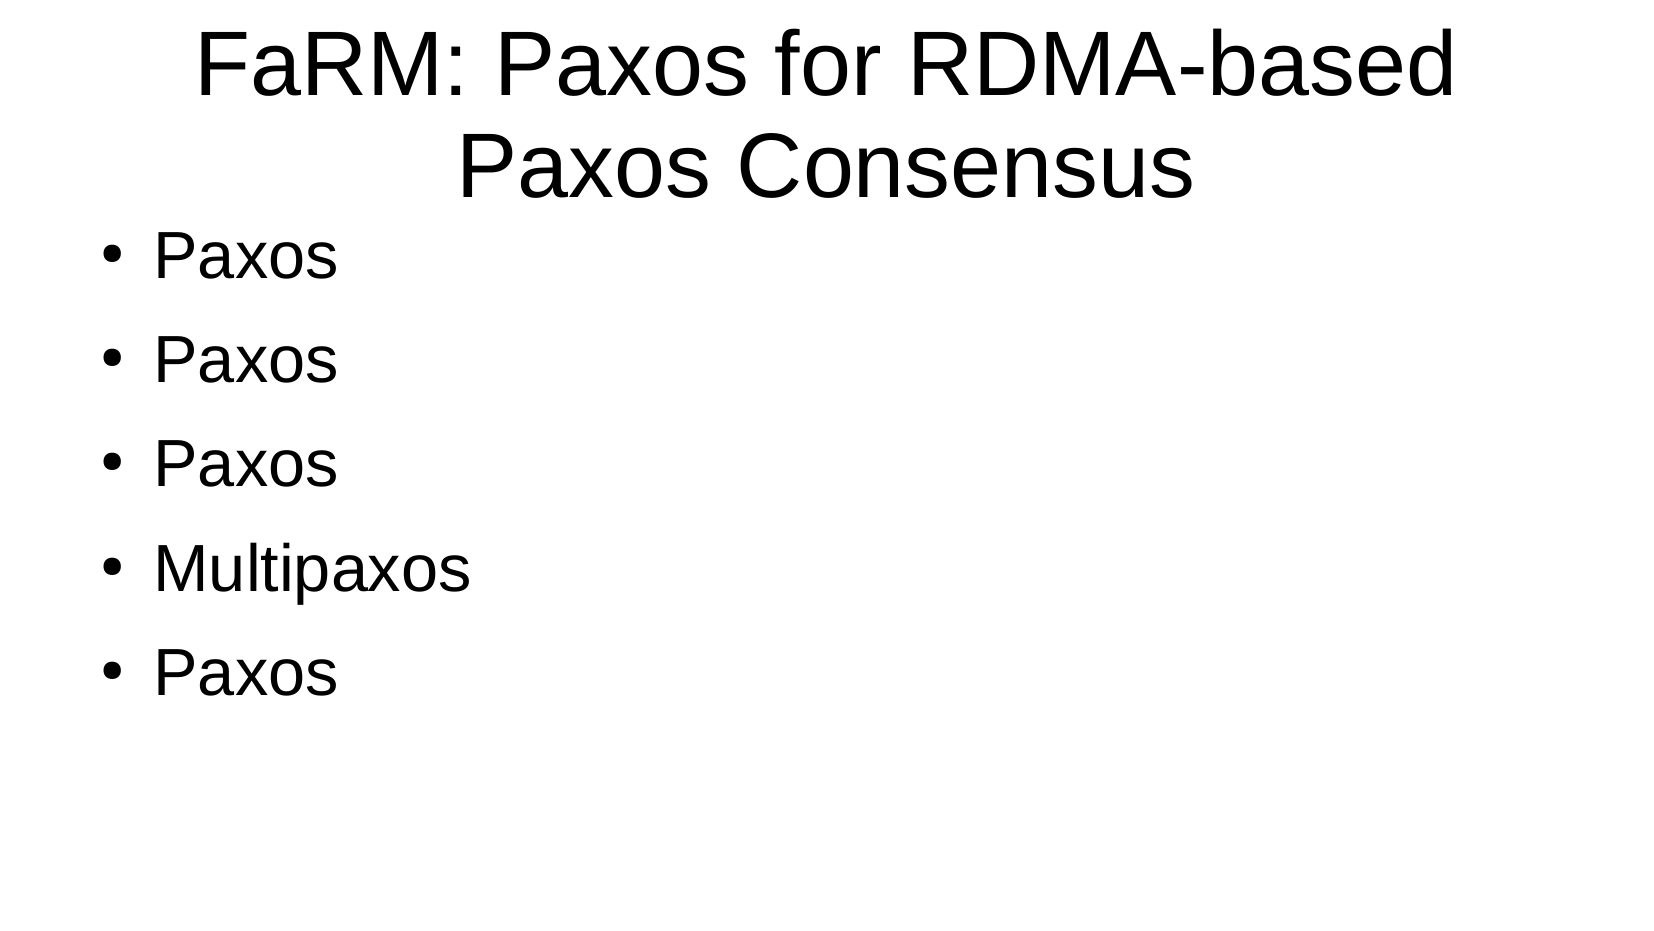

# FaRM: Paxos for RDMA-based Paxos Consensus
Paxos
Paxos
Paxos
Multipaxos
Paxos